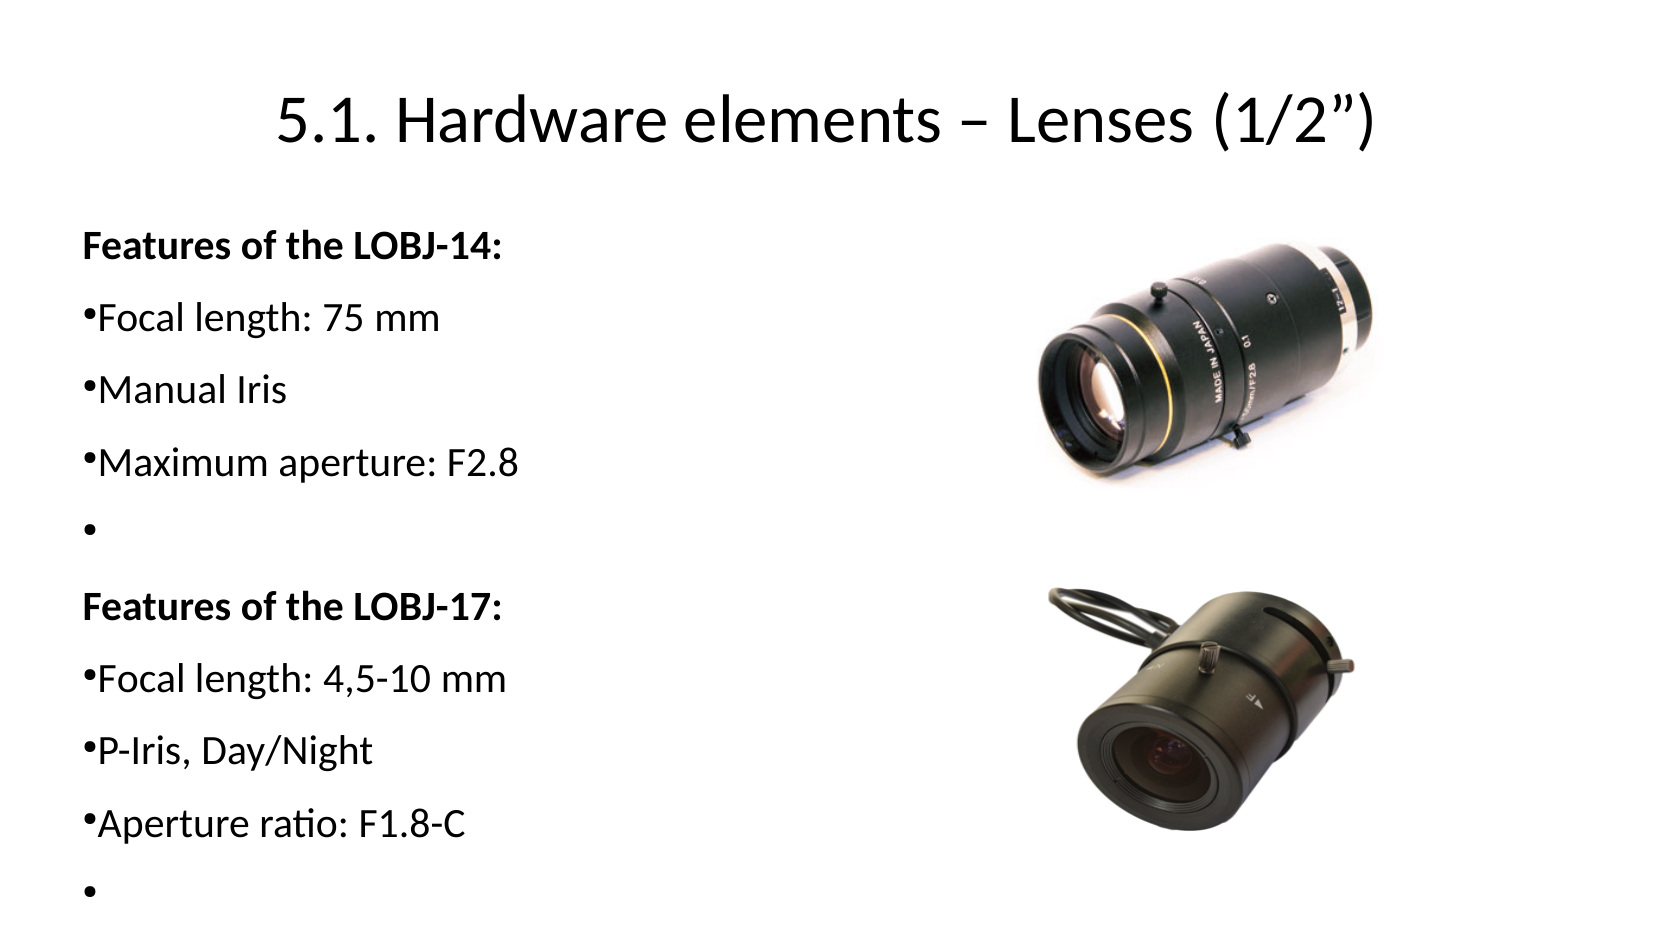

# 5.1. Hardware elements – Lenses (1/2”)
Features of the LOBJ-14:
Focal length: 75 mm
Manual Iris
Maximum aperture: F2.8
Features of the LOBJ-17:
Focal length: 4,5-10 mm
P-Iris, Day/Night
Aperture ratio: F1.8-C